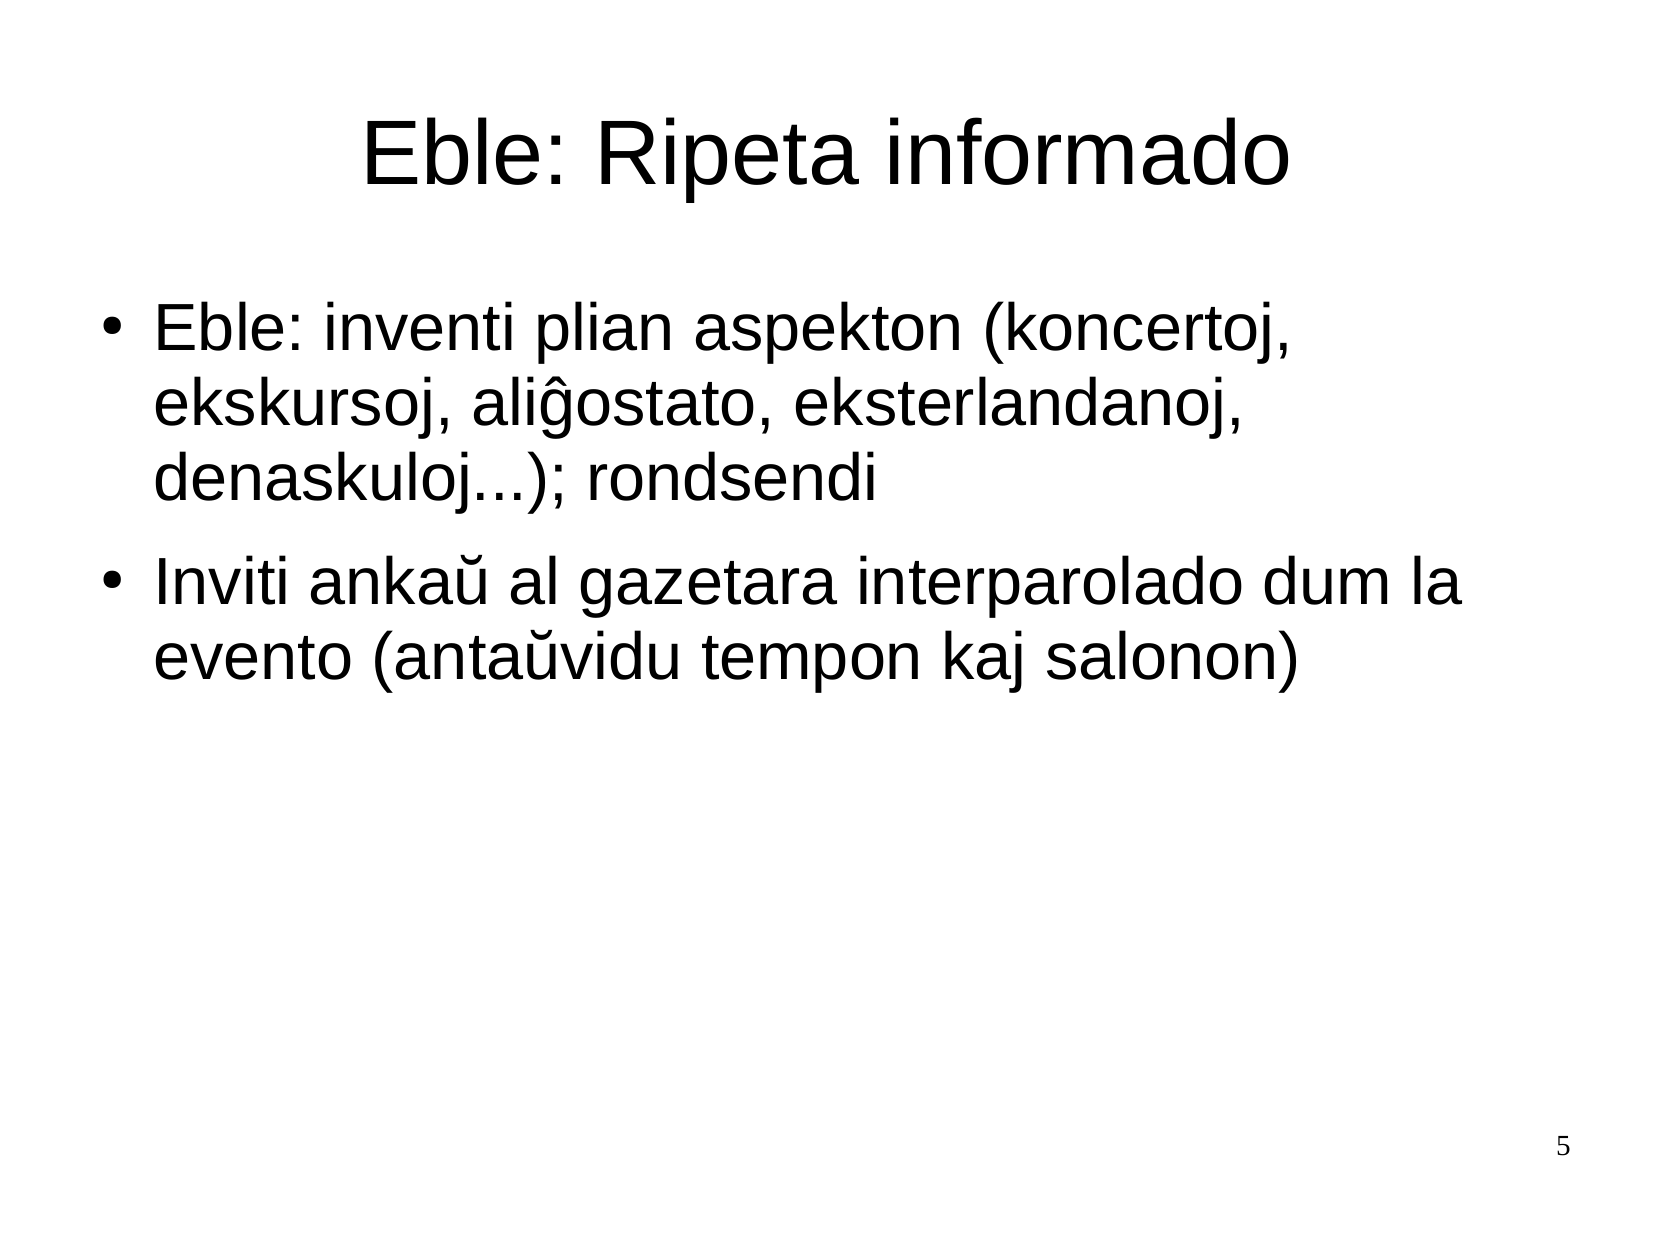

# Eble: Ripeta informado
Eble: inventi plian aspekton (koncertoj, ekskursoj, aliĝostato, eksterlandanoj, denaskuloj...); rondsendi
Inviti ankaŭ al gazetara interparolado dum la evento (antaŭvidu tempon kaj salonon)
5